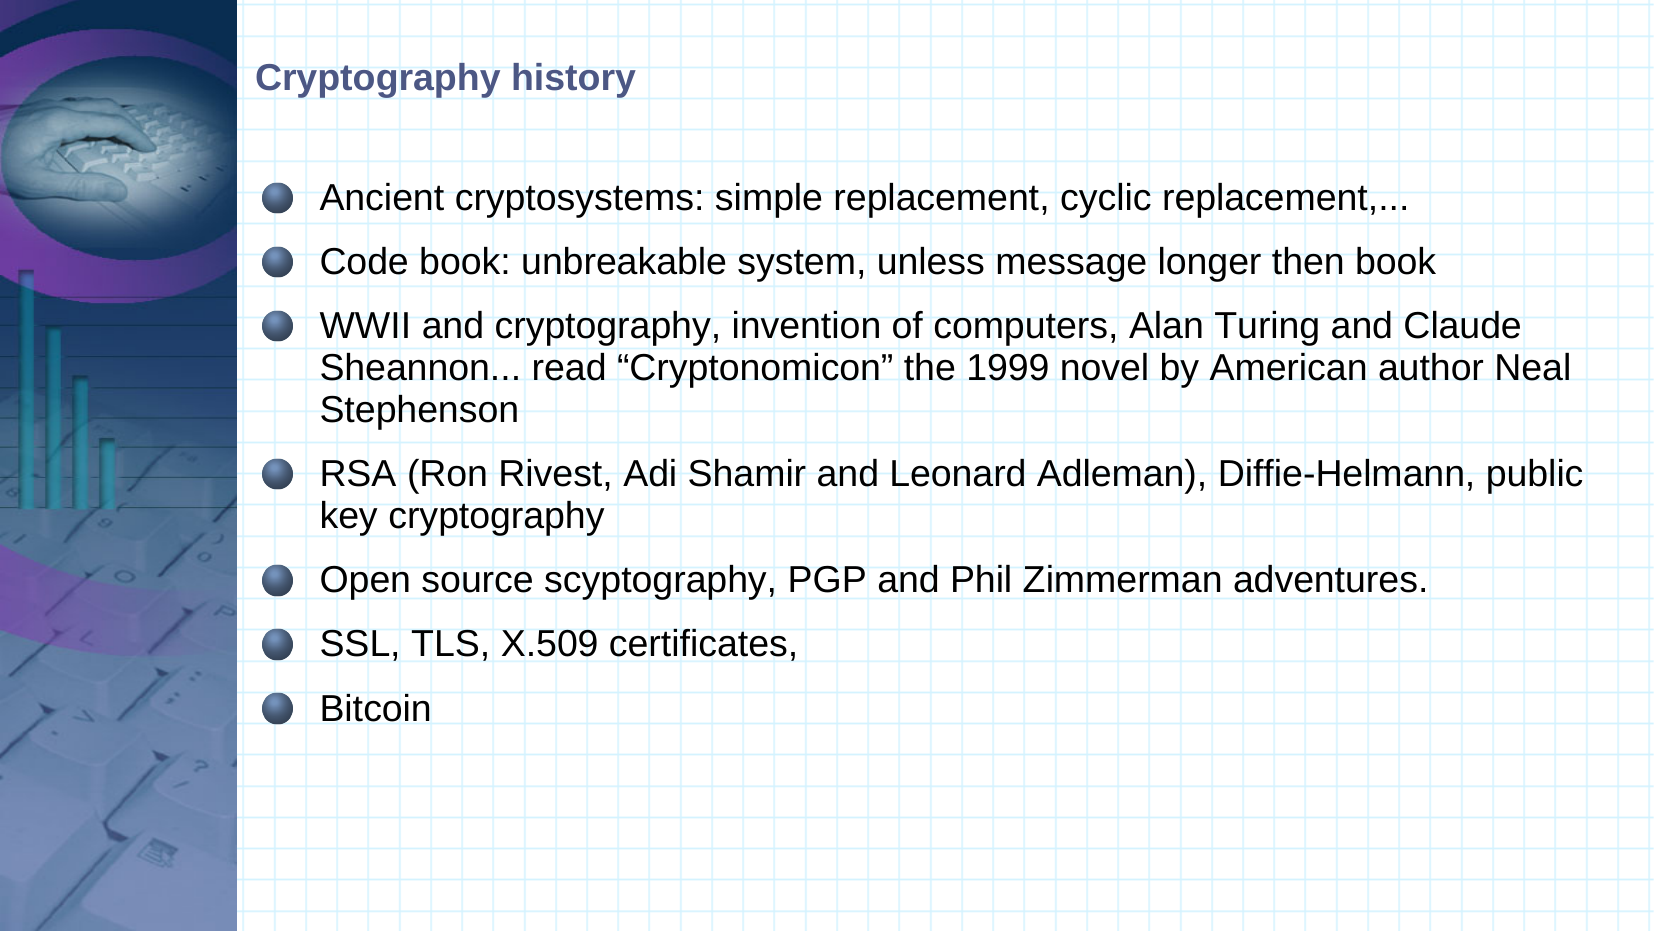

# Cryptography history
Ancient cryptosystems: simple replacement, cyclic replacement,...
Code book: unbreakable system, unless message longer then book
WWII and cryptography, invention of computers, Alan Turing and Claude Sheannon... read “Cryptonomicon” the 1999 novel by American author Neal Stephenson
RSA (Ron Rivest, Adi Shamir and Leonard Adleman), Diffie-Helmann, public key cryptography
Open source scyptography, PGP and Phil Zimmerman adventures.
SSL, TLS, X.509 certificates,
Bitcoin